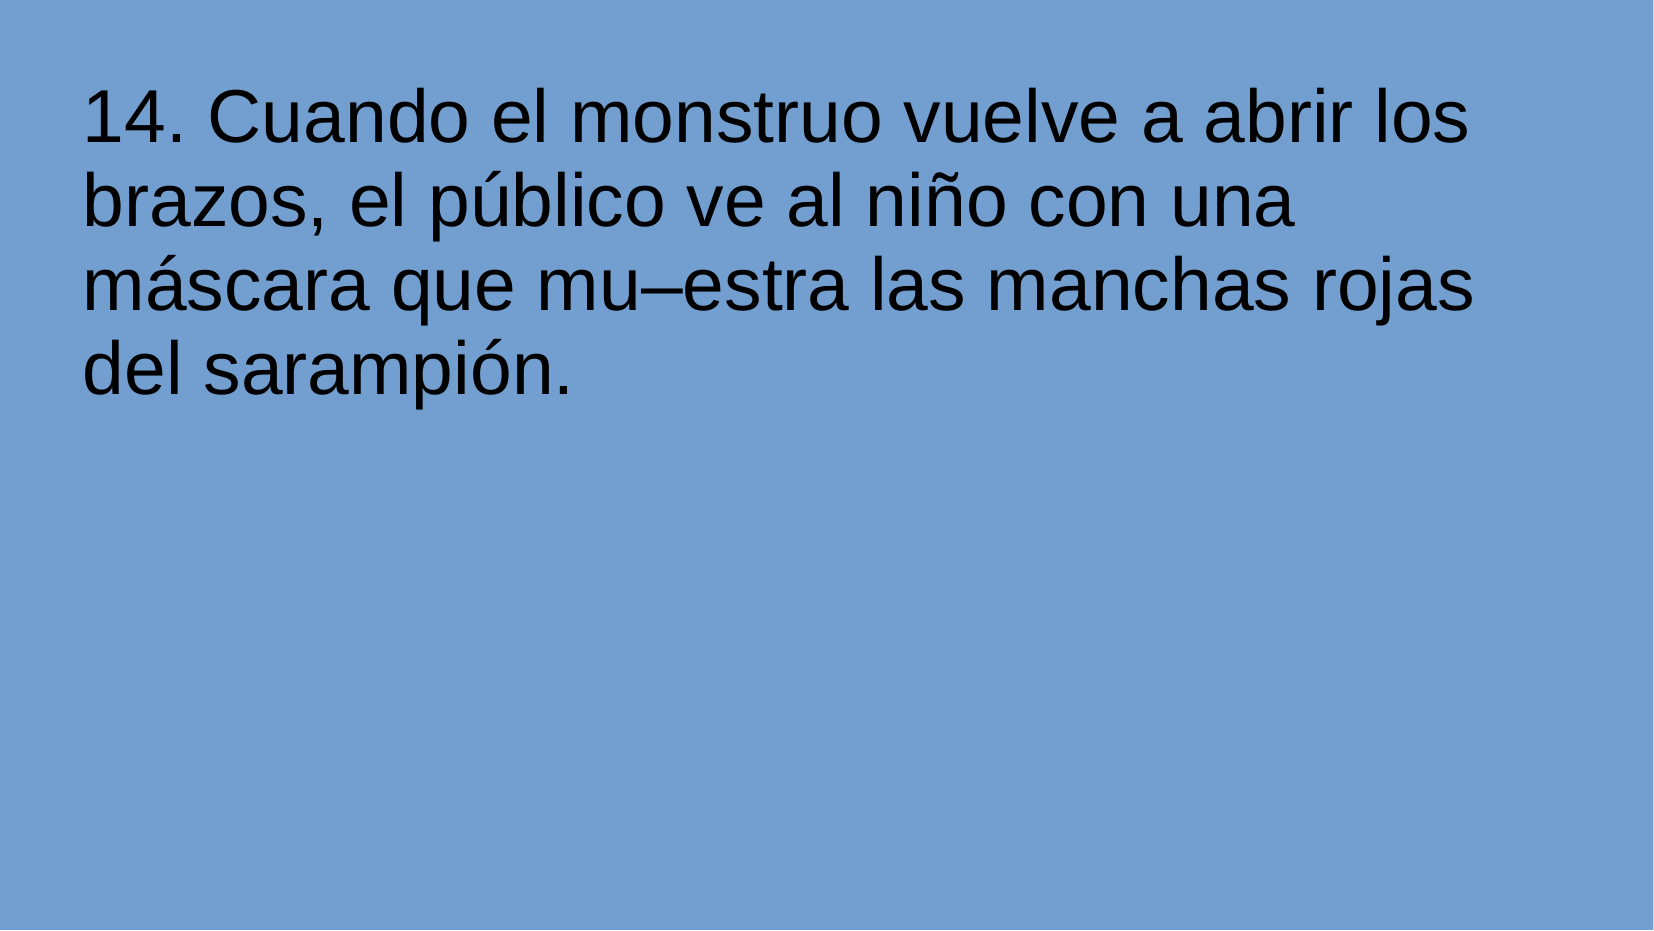

# 14. Cuando el monstruo vuelve a abrir los brazos, el público ve al niño con una máscara que mu–estra las manchas rojas del sarampión.